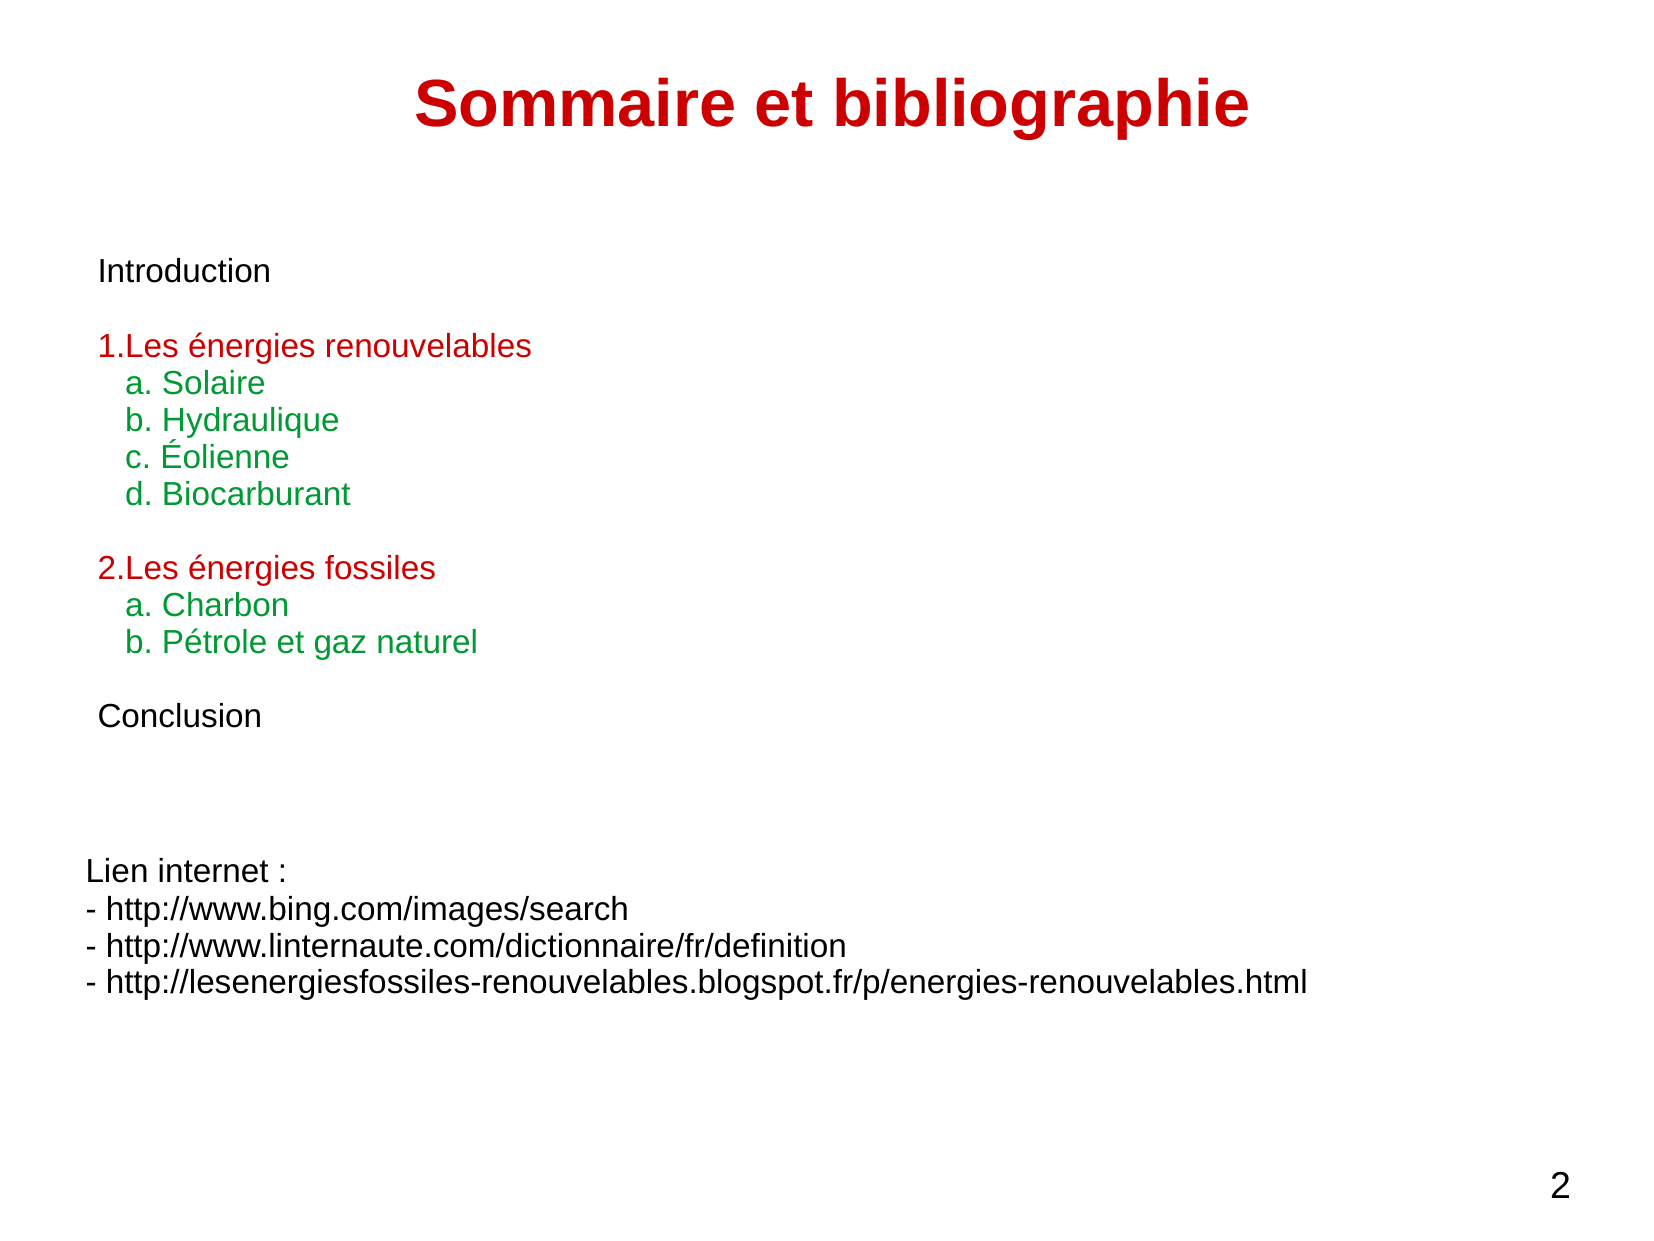

Sommaire et bibliographie
Introduction
1.Les énergies renouvelables
 a. Solaire
 b. Hydraulique
 c. Éolienne
 d. Biocarburant
2.Les énergies fossiles
 a. Charbon
 b. Pétrole et gaz naturel
Conclusion
Lien internet :
- http://www.bing.com/images/search
- http://www.linternaute.com/dictionnaire/fr/definition
- http://lesenergiesfossiles-renouvelables.blogspot.fr/p/energies-renouvelables.html
2